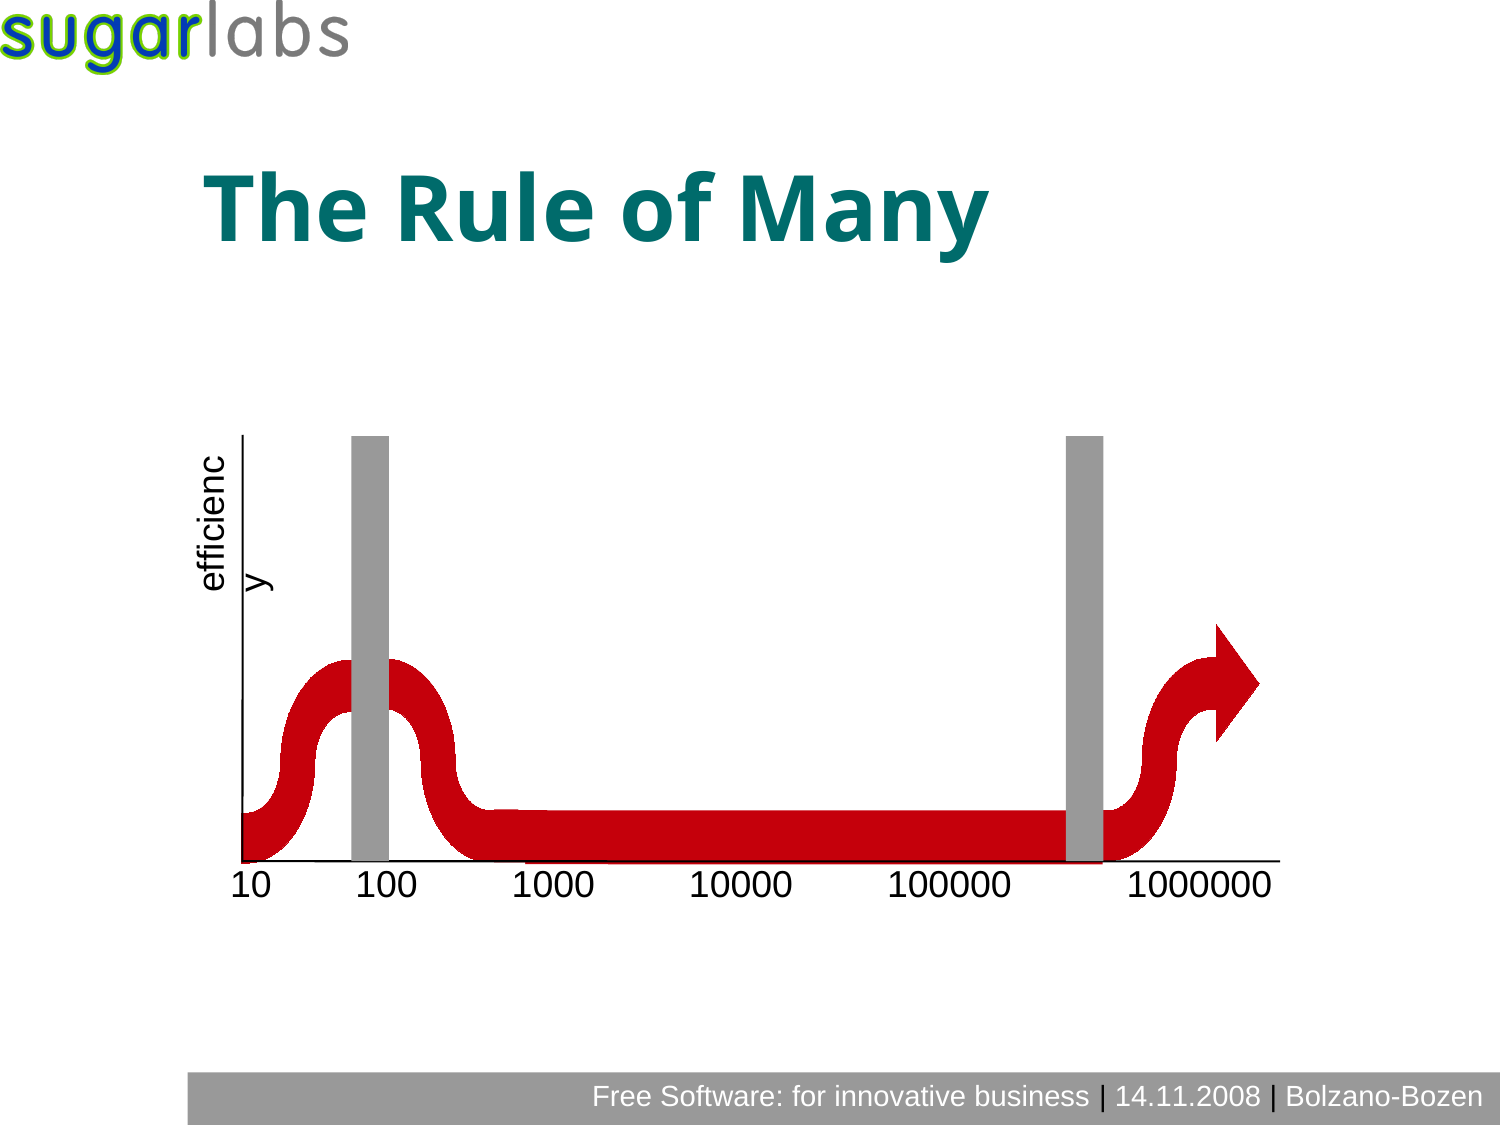

# The Rule of Many
efficiency
10 100 1000 10000 100000 1000000